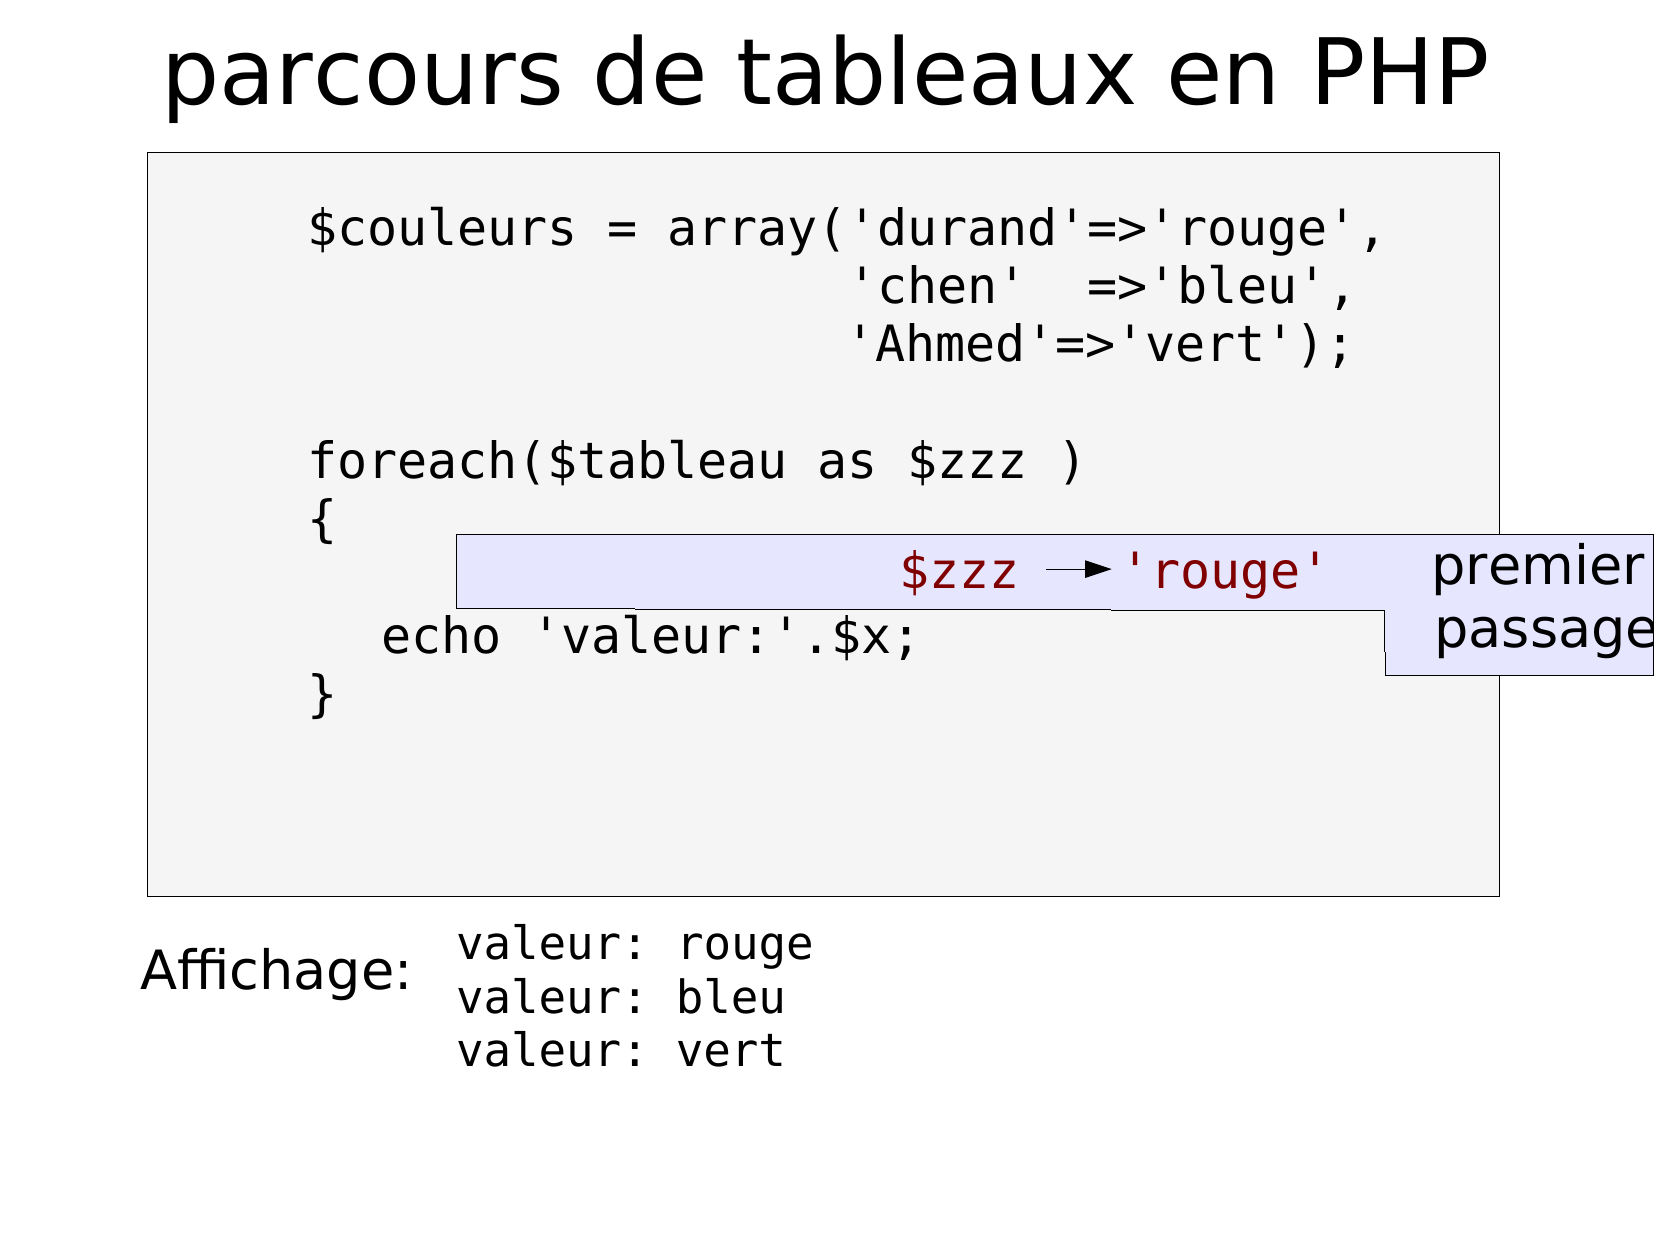

# parcours de tableaux en PHP
$couleurs = array('durand'=>'rouge',
 'chen' =>'bleu',
		 'Ahmed'=>'vert');
foreach($tableau as $zzz )
{
 	echo 'valeur:'.$x;
}
premier
passage
$zzz		'rouge'
valeur: rouge
valeur: bleu
valeur: vert
Affichage: